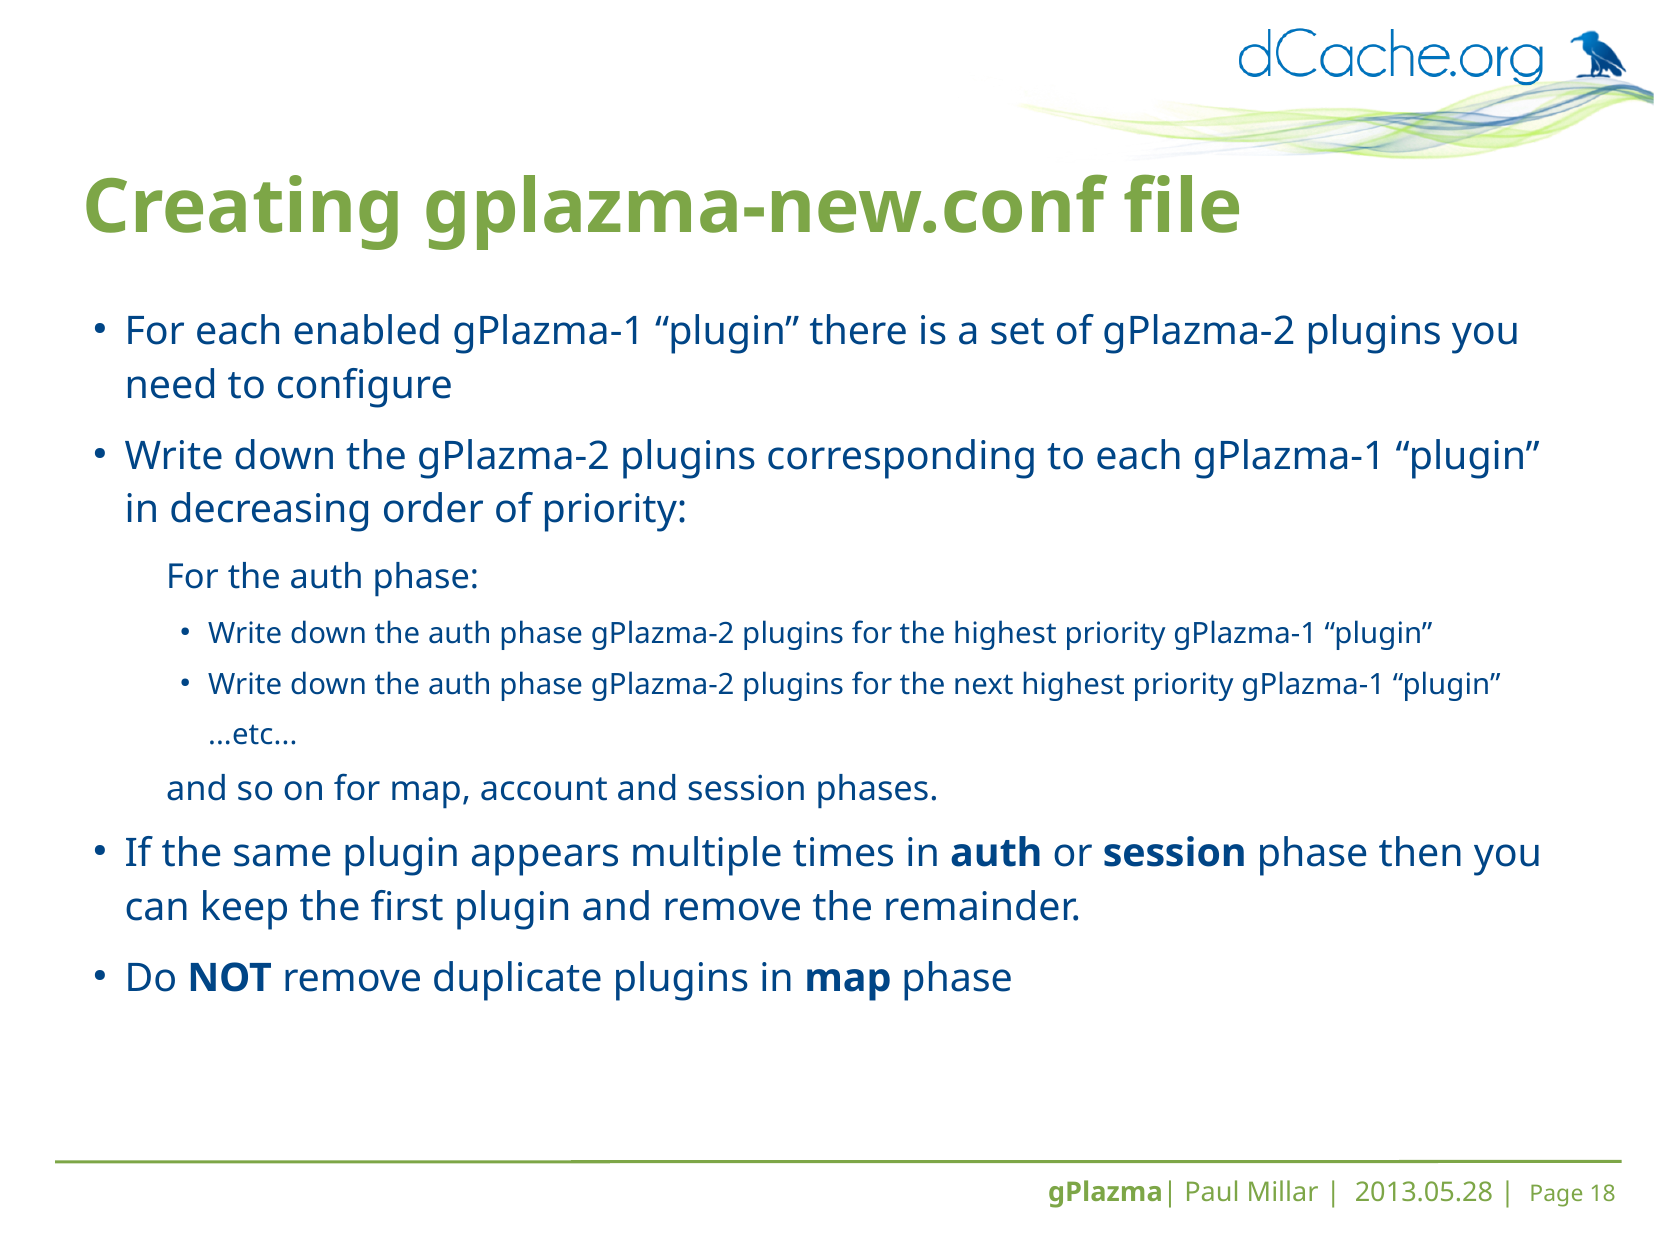

# Creating gplazma-new.conf file
For each enabled gPlazma-1 “plugin” there is a set of gPlazma-2 plugins you need to configure
Write down the gPlazma-2 plugins corresponding to each gPlazma-1 “plugin” in decreasing order of priority:
For the auth phase:
Write down the auth phase gPlazma-2 plugins for the highest priority gPlazma-1 “plugin”
Write down the auth phase gPlazma-2 plugins for the next highest priority gPlazma-1 “plugin”
...etc...
and so on for map, account and session phases.
If the same plugin appears multiple times in auth or session phase then you can keep the first plugin and remove the remainder.
Do NOT remove duplicate plugins in map phase
18